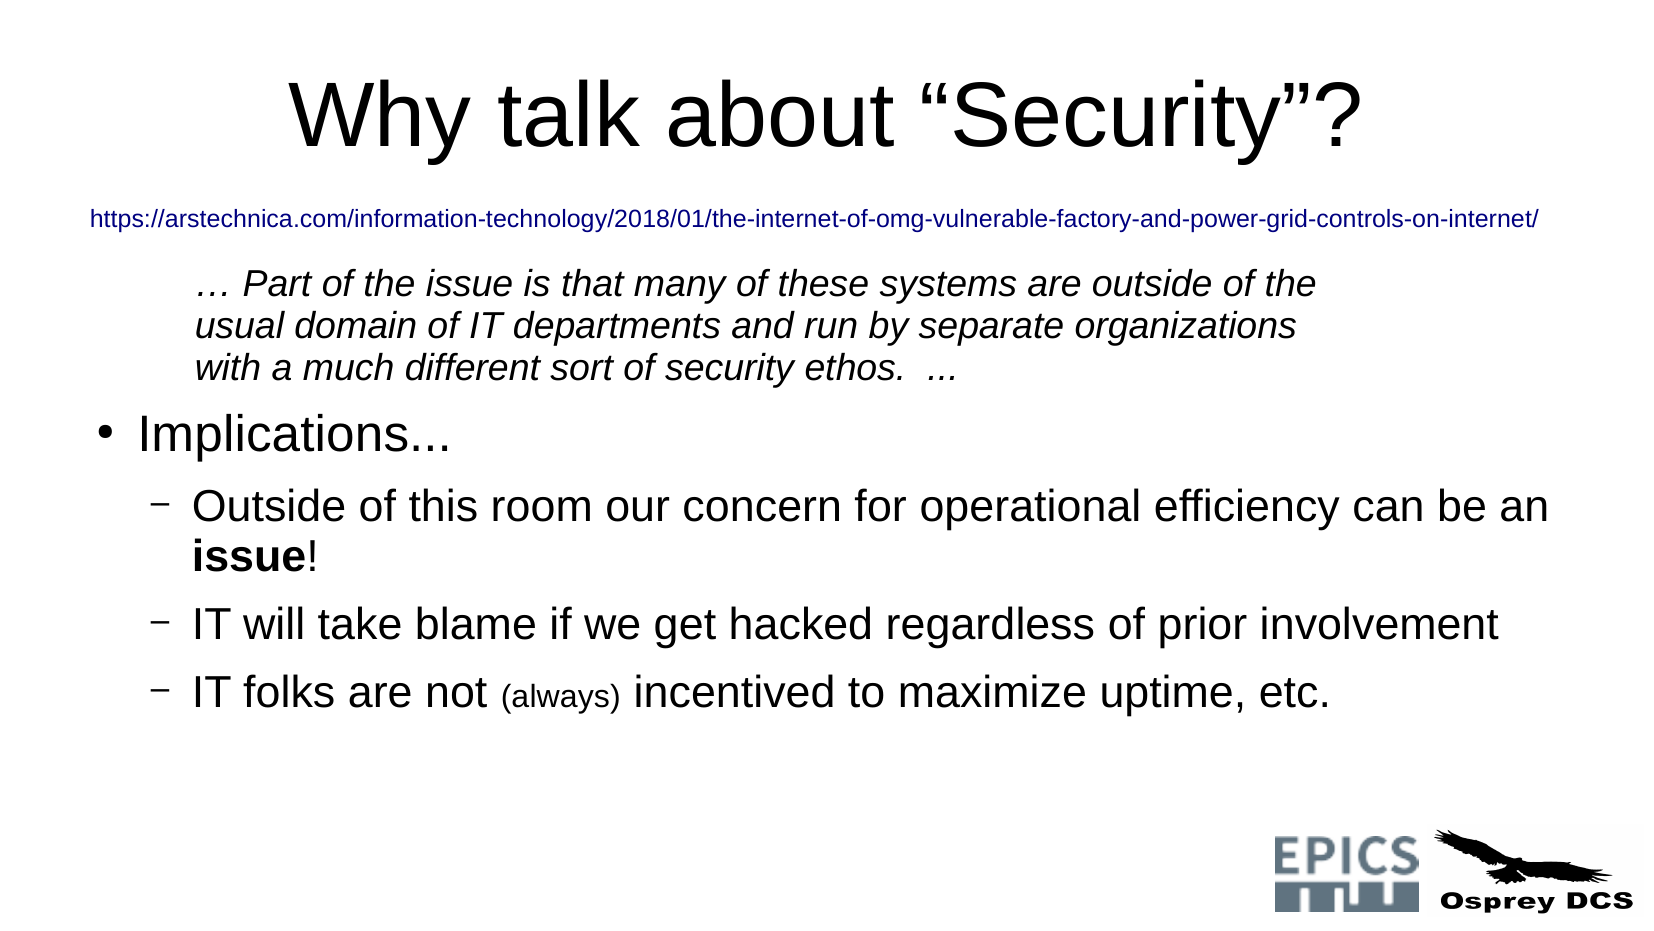

# Why talk about “Security”?
https://arstechnica.com/information-technology/2018/01/the-internet-of-omg-vulnerable-factory-and-power-grid-controls-on-internet/
… Part of the issue is that many of these systems are outside of the usual domain of IT departments and run by separate organizations with a much different sort of security ethos. ...
Implications...
Outside of this room our concern for operational efficiency can be an issue!
IT will take blame if we get hacked regardless of prior involvement
IT folks are not (always) incentived to maximize uptime, etc.